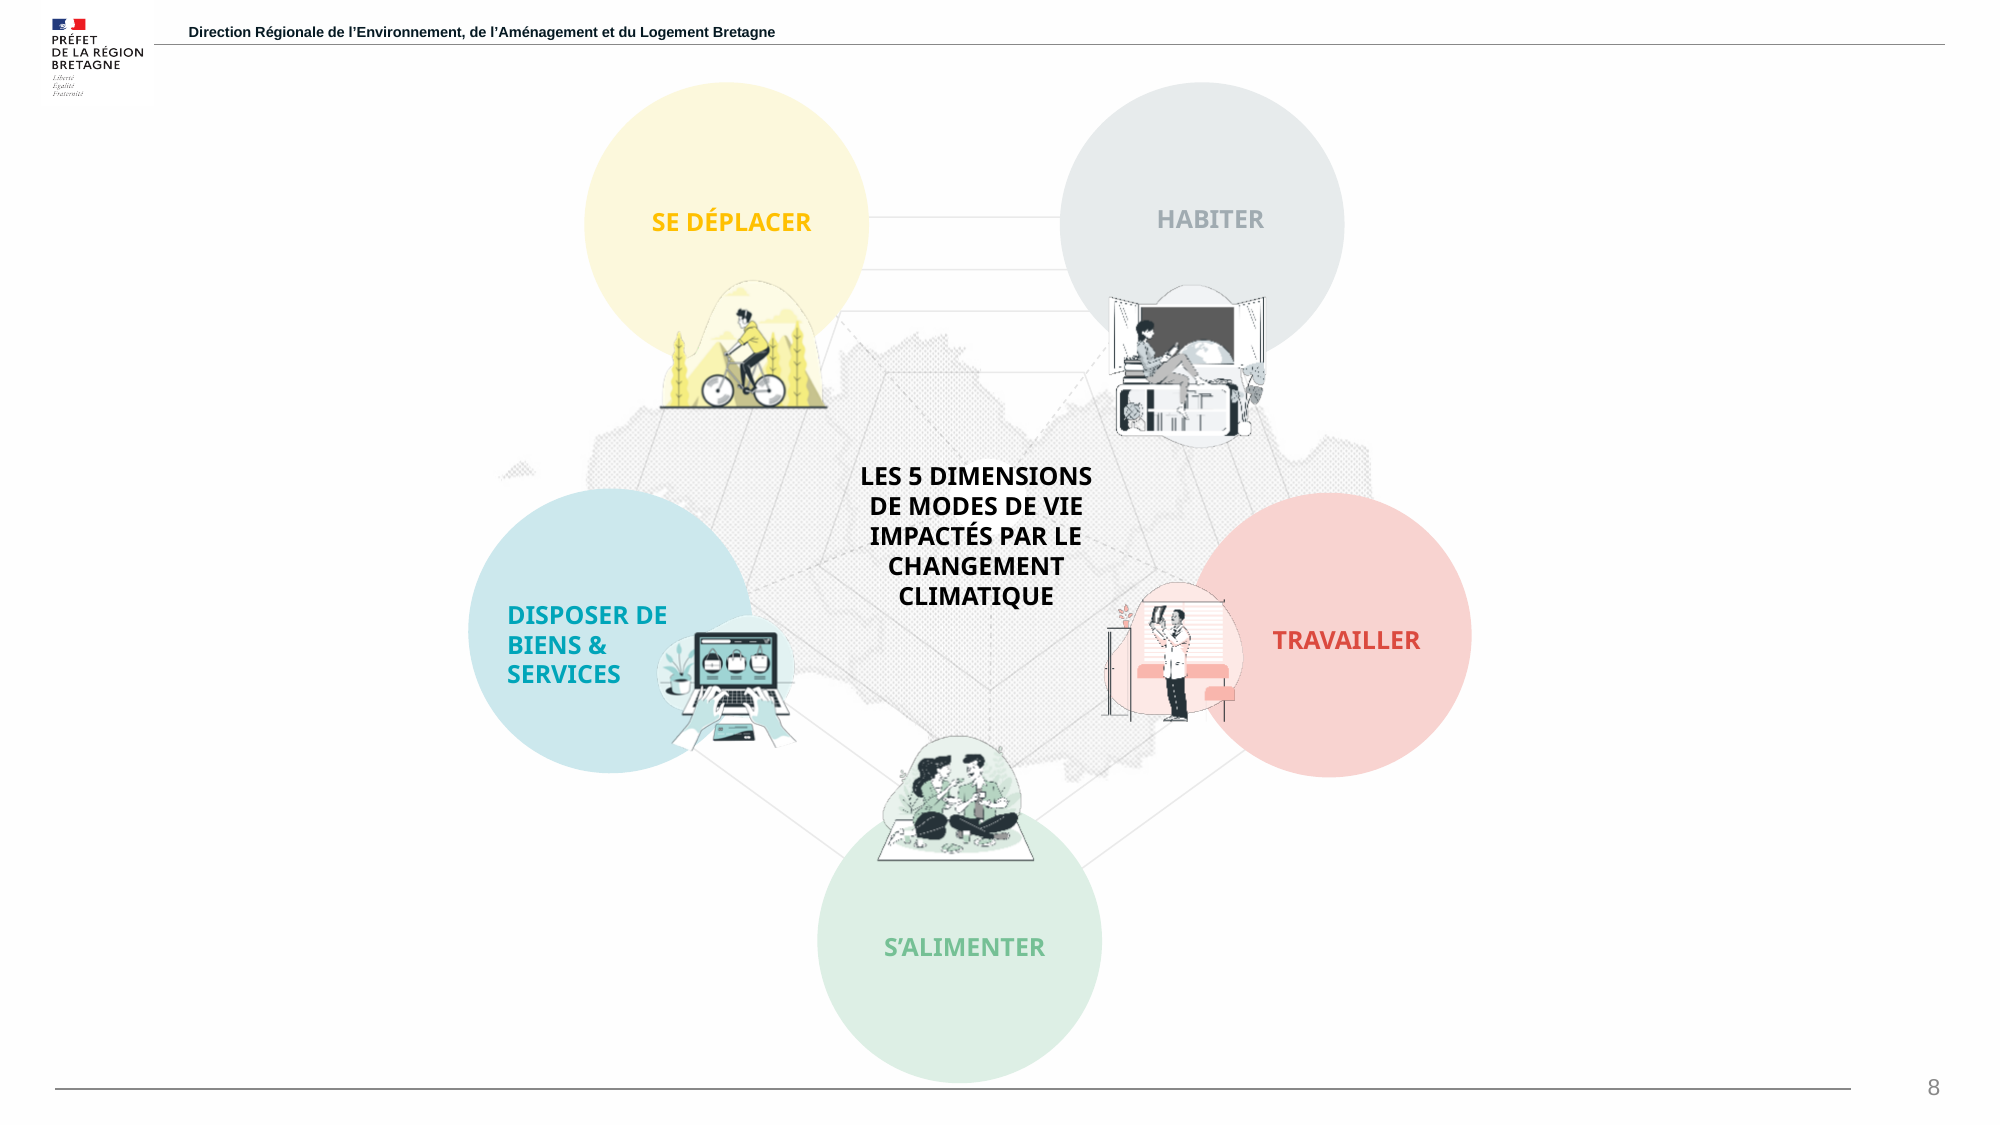

Direction Régionale de l’Environnement, de l’Aménagement et du Logement Bretagne
HABITER
SE DÉPLACER
LES 5 DIMENSIONS DE MODES DE VIE IMPACTÉS PAR LE CHANGEMENT CLIMATIQUE
DISPOSER DE BIENS & SERVICES
TRAVAILLER
S’ALIMENTER